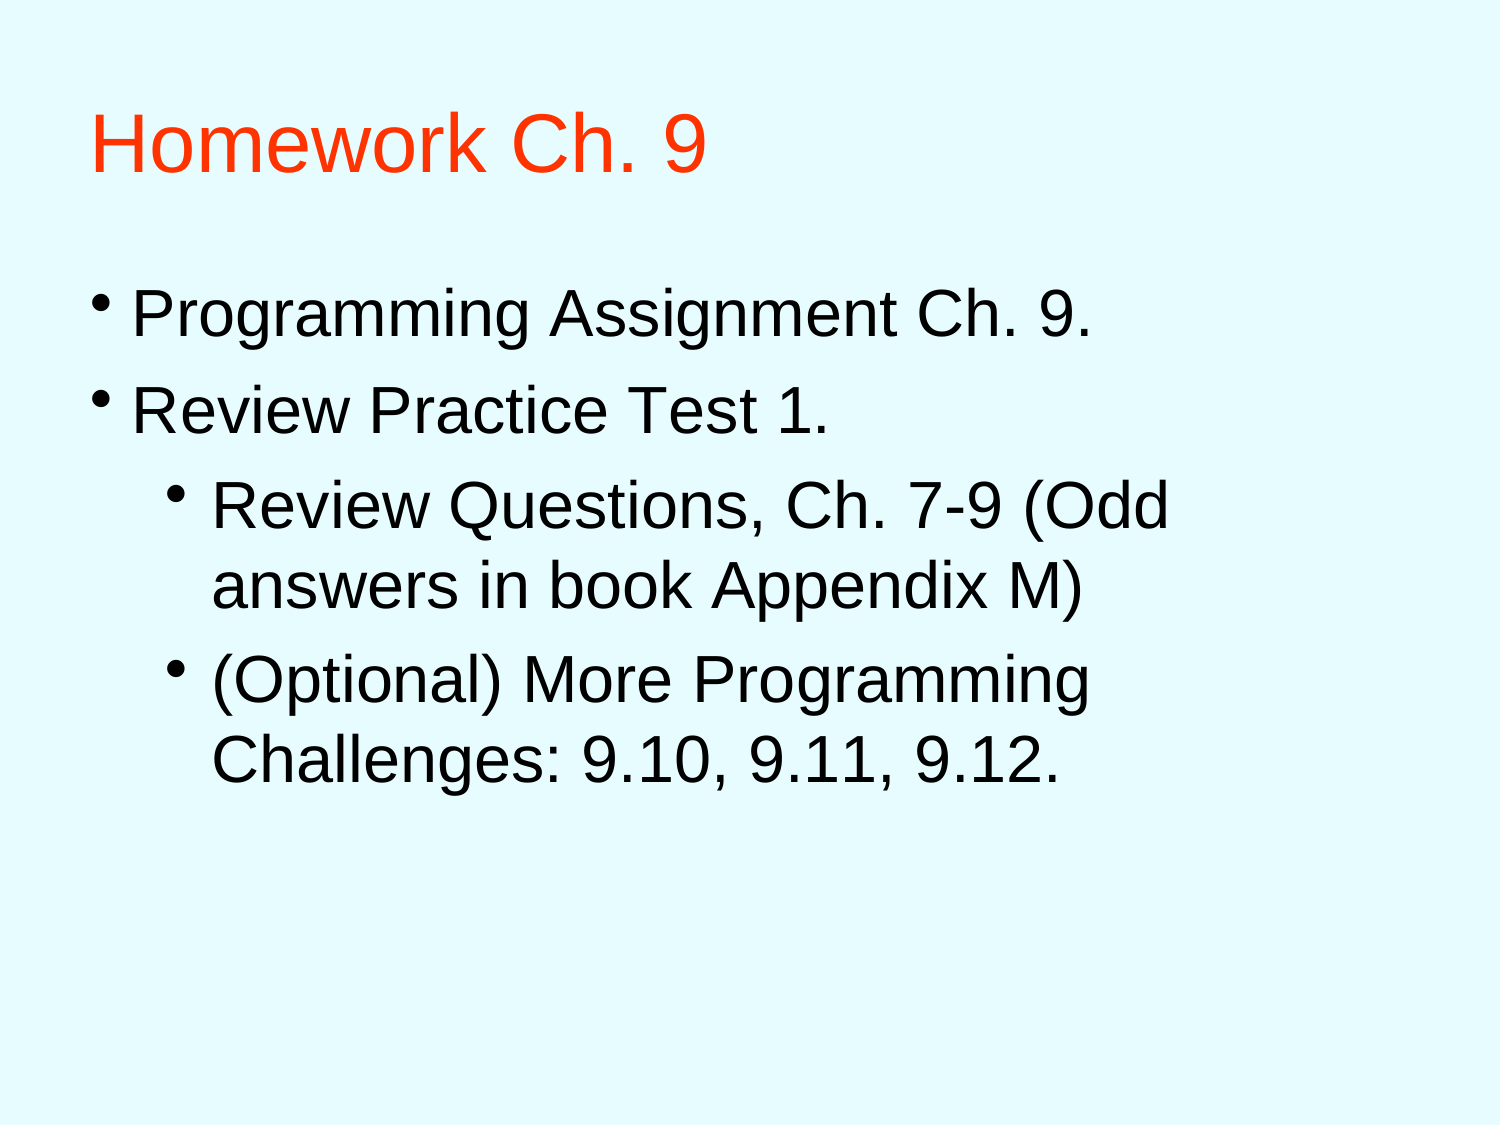

# Homework Ch. 9
 Programming Assignment Ch. 9.
 Review Practice Test 1.
Review Questions, Ch. 7-9 (Odd answers in book Appendix M)
(Optional) More Programming Challenges: 9.10, 9.11, 9.12.